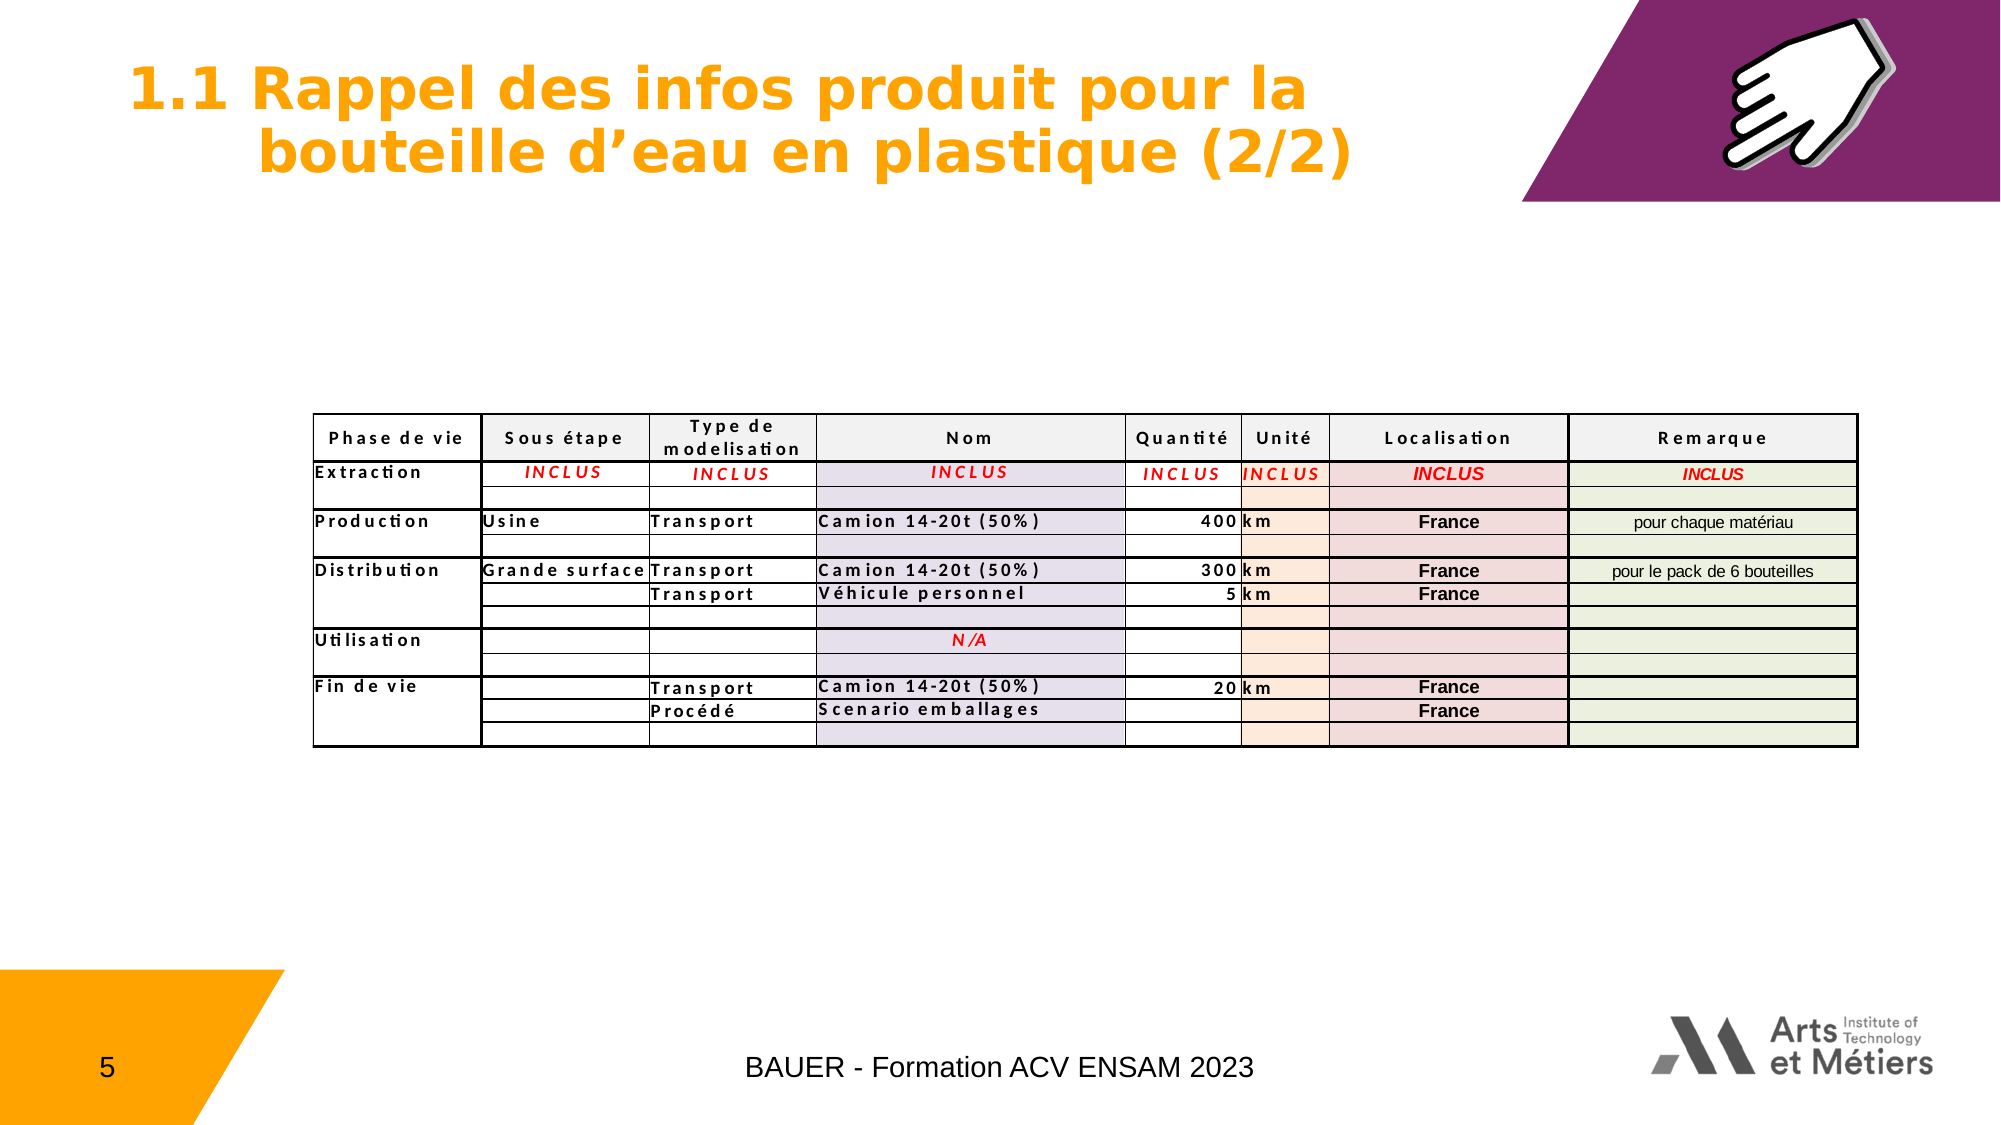

# 1.1 Rappel des infos produit pour la bouteille d’eau en plastique (2/2)